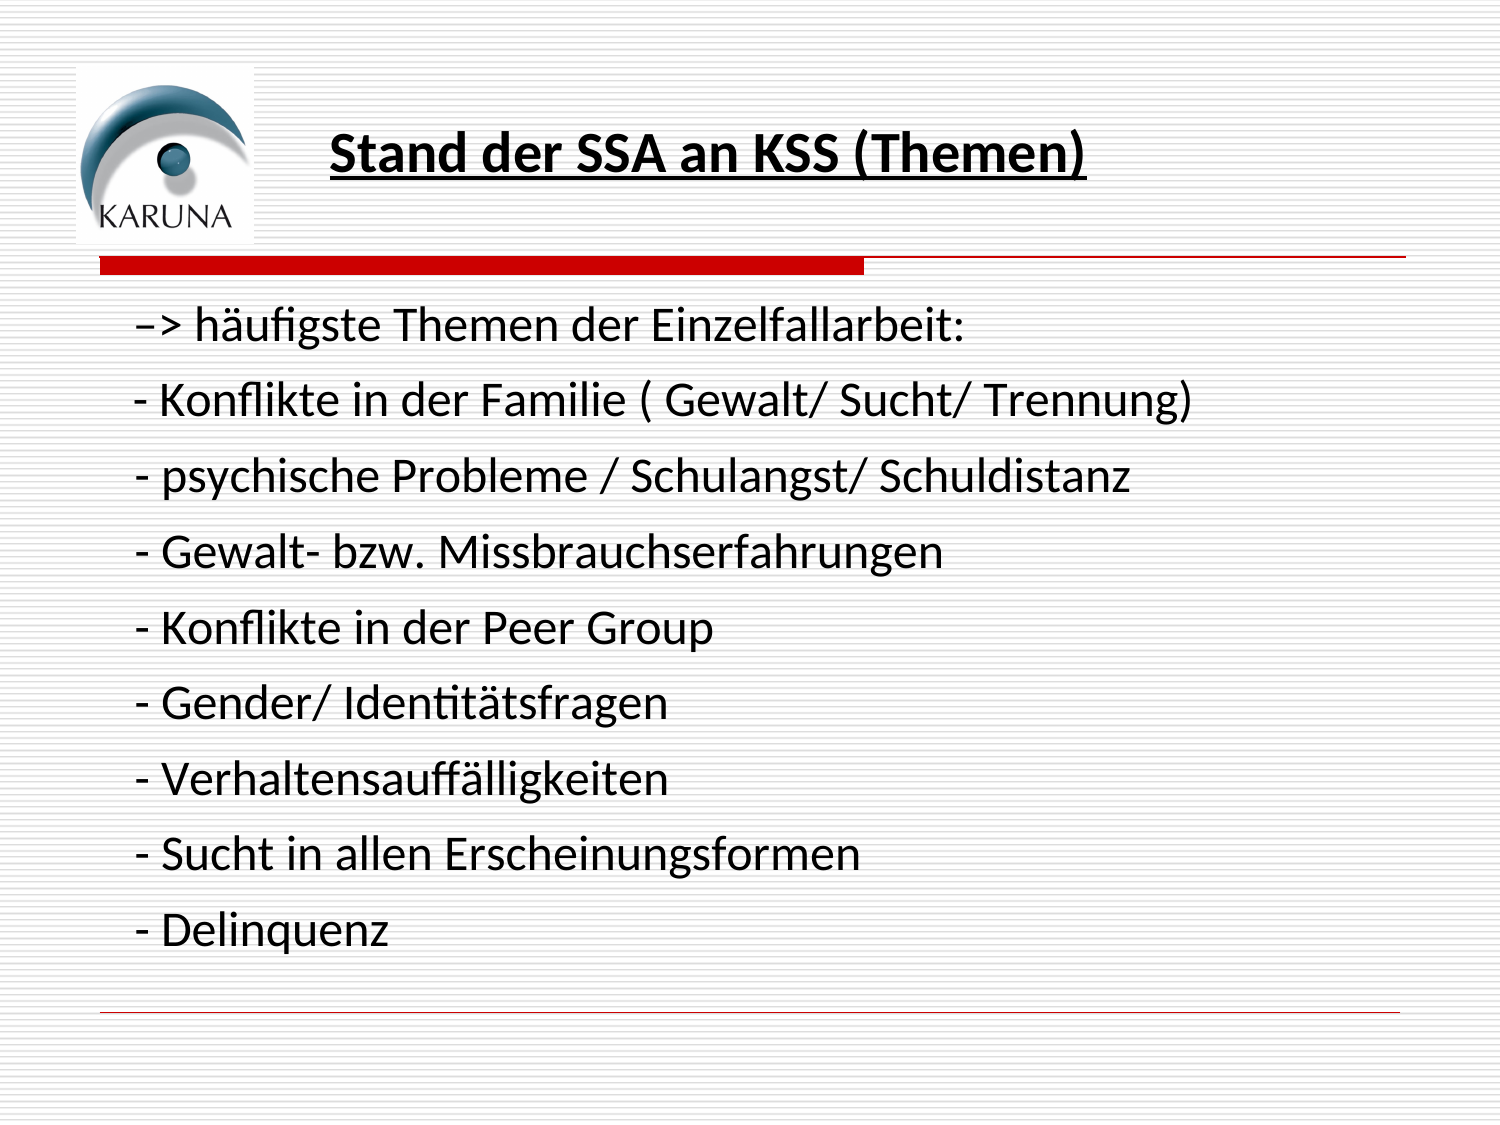

# Stand der SSA an KSS (Themen)
–> häufigste Themen der Einzelfallarbeit:
- Konflikte in der Familie ( Gewalt/ Sucht/ Trennung)
 - psychische Probleme / Schulangst/ Schuldistanz
 - Gewalt- bzw. Missbrauchserfahrungen
 - Konflikte in der Peer Group
 - Gender/ Identitätsfragen
 - Verhaltensauffälligkeiten
 - Sucht in allen Erscheinungsformen
 - Delinquenz